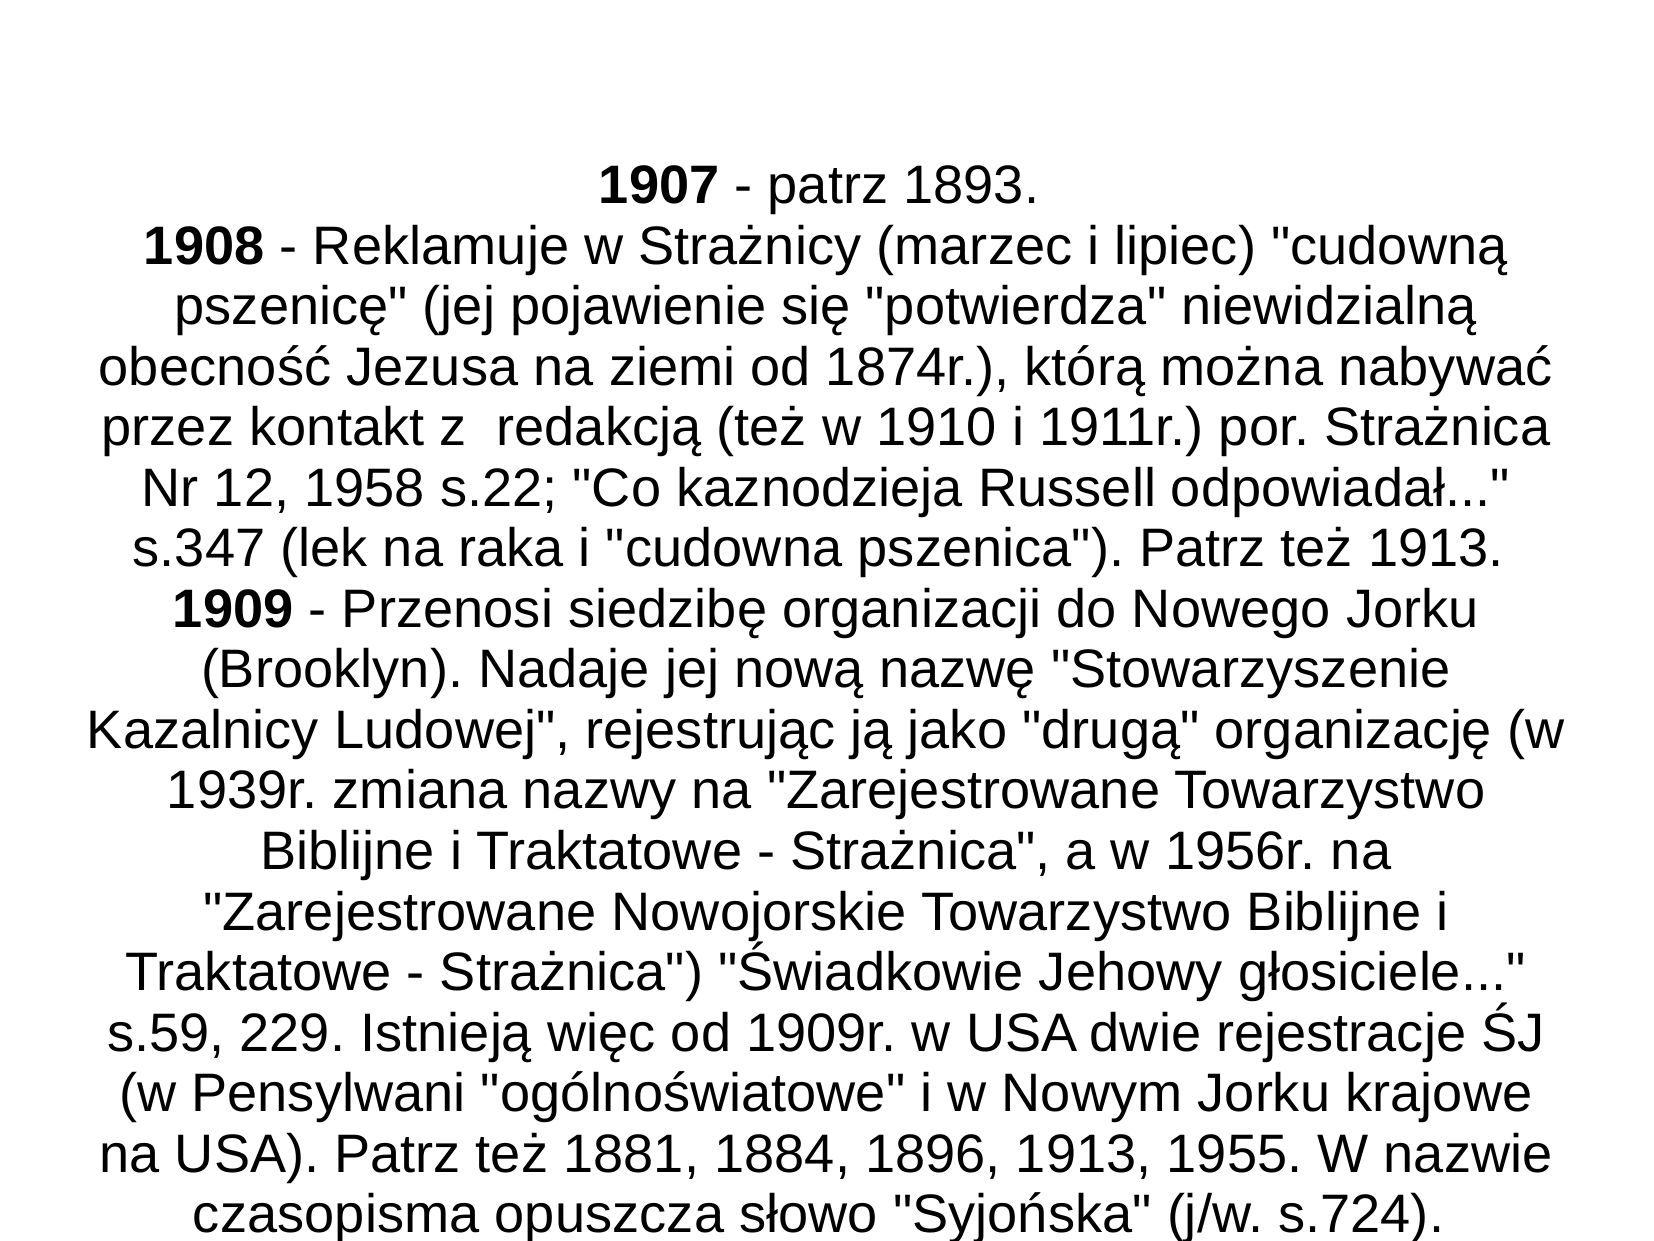

#
1907 - patrz 1893.
1908 - Reklamuje w Strażnicy (marzec i lipiec) "cudowną pszenicę" (jej pojawienie się "potwierdza" niewidzialną obecność Jezusa na ziemi od 1874r.), którą można nabywać przez kontakt z  redakcją (też w 1910 i 1911r.) por. Strażnica Nr 12, 1958 s.22; "Co kaznodzieja Russell odpowiadał..." s.347 (lek na raka i "cudowna pszenica"). Patrz też 1913.
1909 - Przenosi siedzibę organizacji do Nowego Jorku (Brooklyn). Nadaje jej nową nazwę "Stowarzyszenie Kazalnicy Ludowej", rejestrując ją jako "drugą" organizację (w 1939r. zmiana nazwy na "Zarejestrowane Towarzystwo Biblijne i Traktatowe - Strażnica", a w 1956r. na "Zarejestrowane Nowojorskie Towarzystwo Biblijne i Traktatowe - Strażnica") "Świadkowie Jehowy głosiciele..." s.59, 229. Istnieją więc od 1909r. w USA dwie rejestracje ŚJ (w Pensylwani "ogólnoświatowe" i w Nowym Jorku krajowe na USA). Patrz też 1881, 1884, 1896, 1913, 1955. W nazwie czasopisma opuszcza słowo "Syjońska" (j/w. s.724).